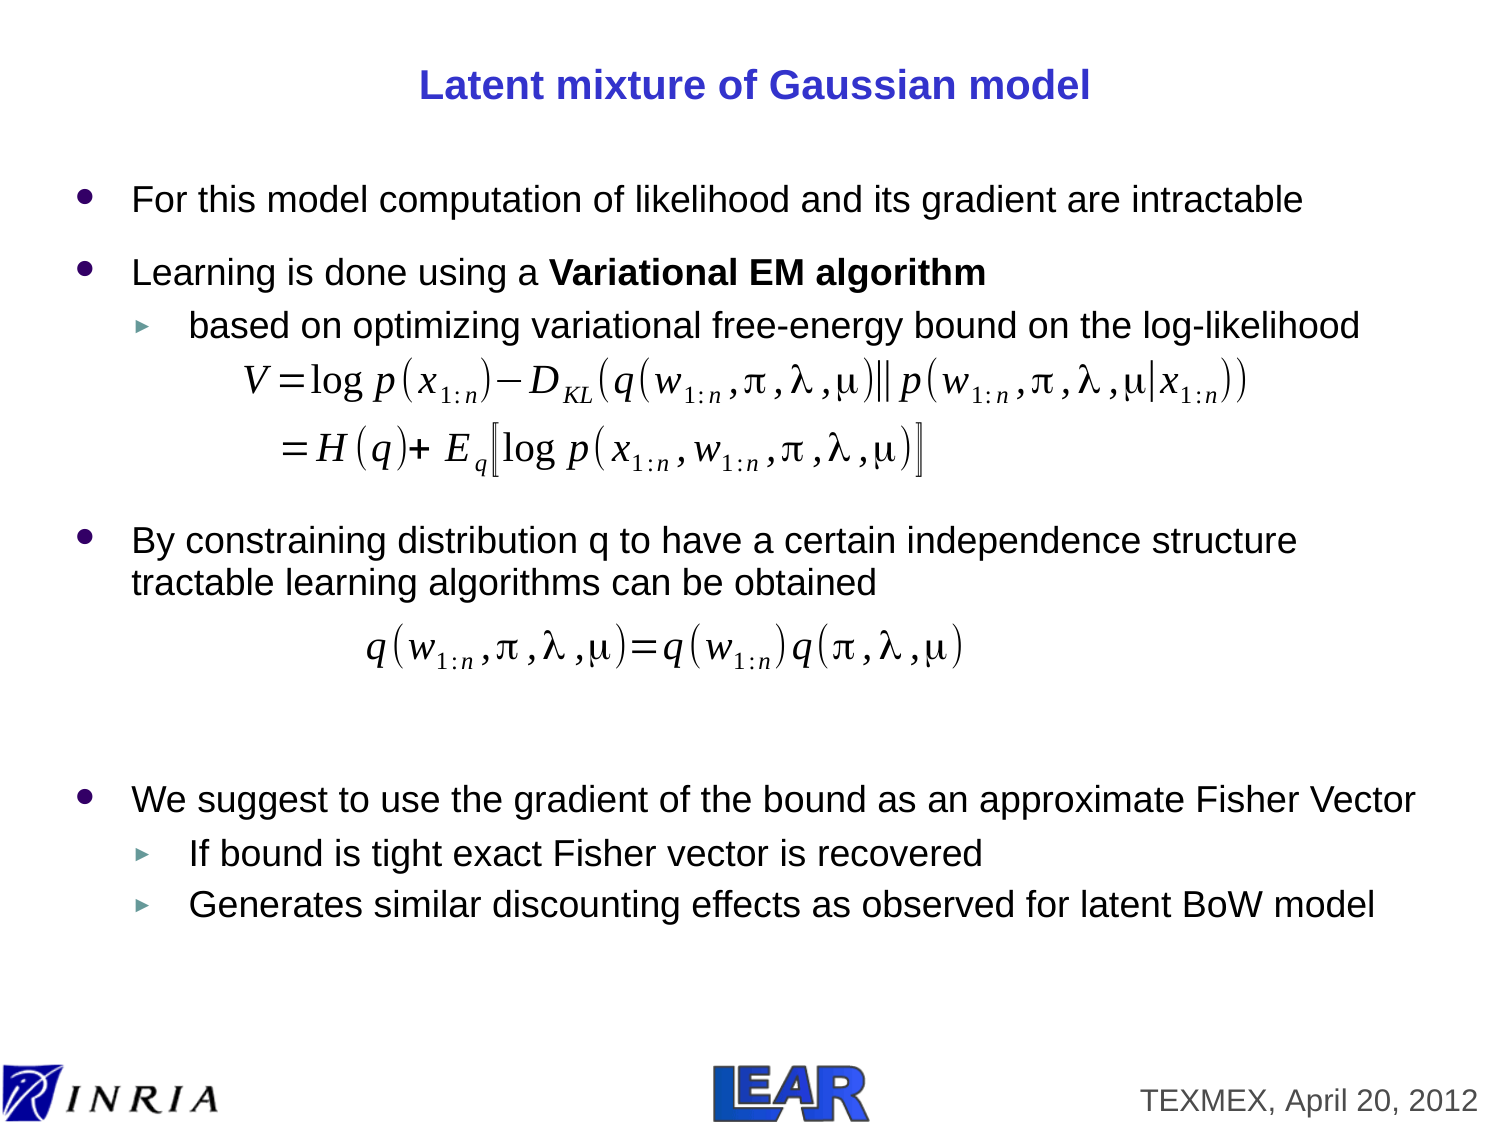

# Latent mixture of Gaussian model
For this model computation of likelihood and its gradient are intractable
Learning is done using a Variational EM algorithm
based on optimizing variational free-energy bound on the log-likelihood
By constraining distribution q to have a certain independence structure tractable learning algorithms can be obtained
We suggest to use the gradient of the bound as an approximate Fisher Vector
If bound is tight exact Fisher vector is recovered
Generates similar discounting effects as observed for latent BoW model